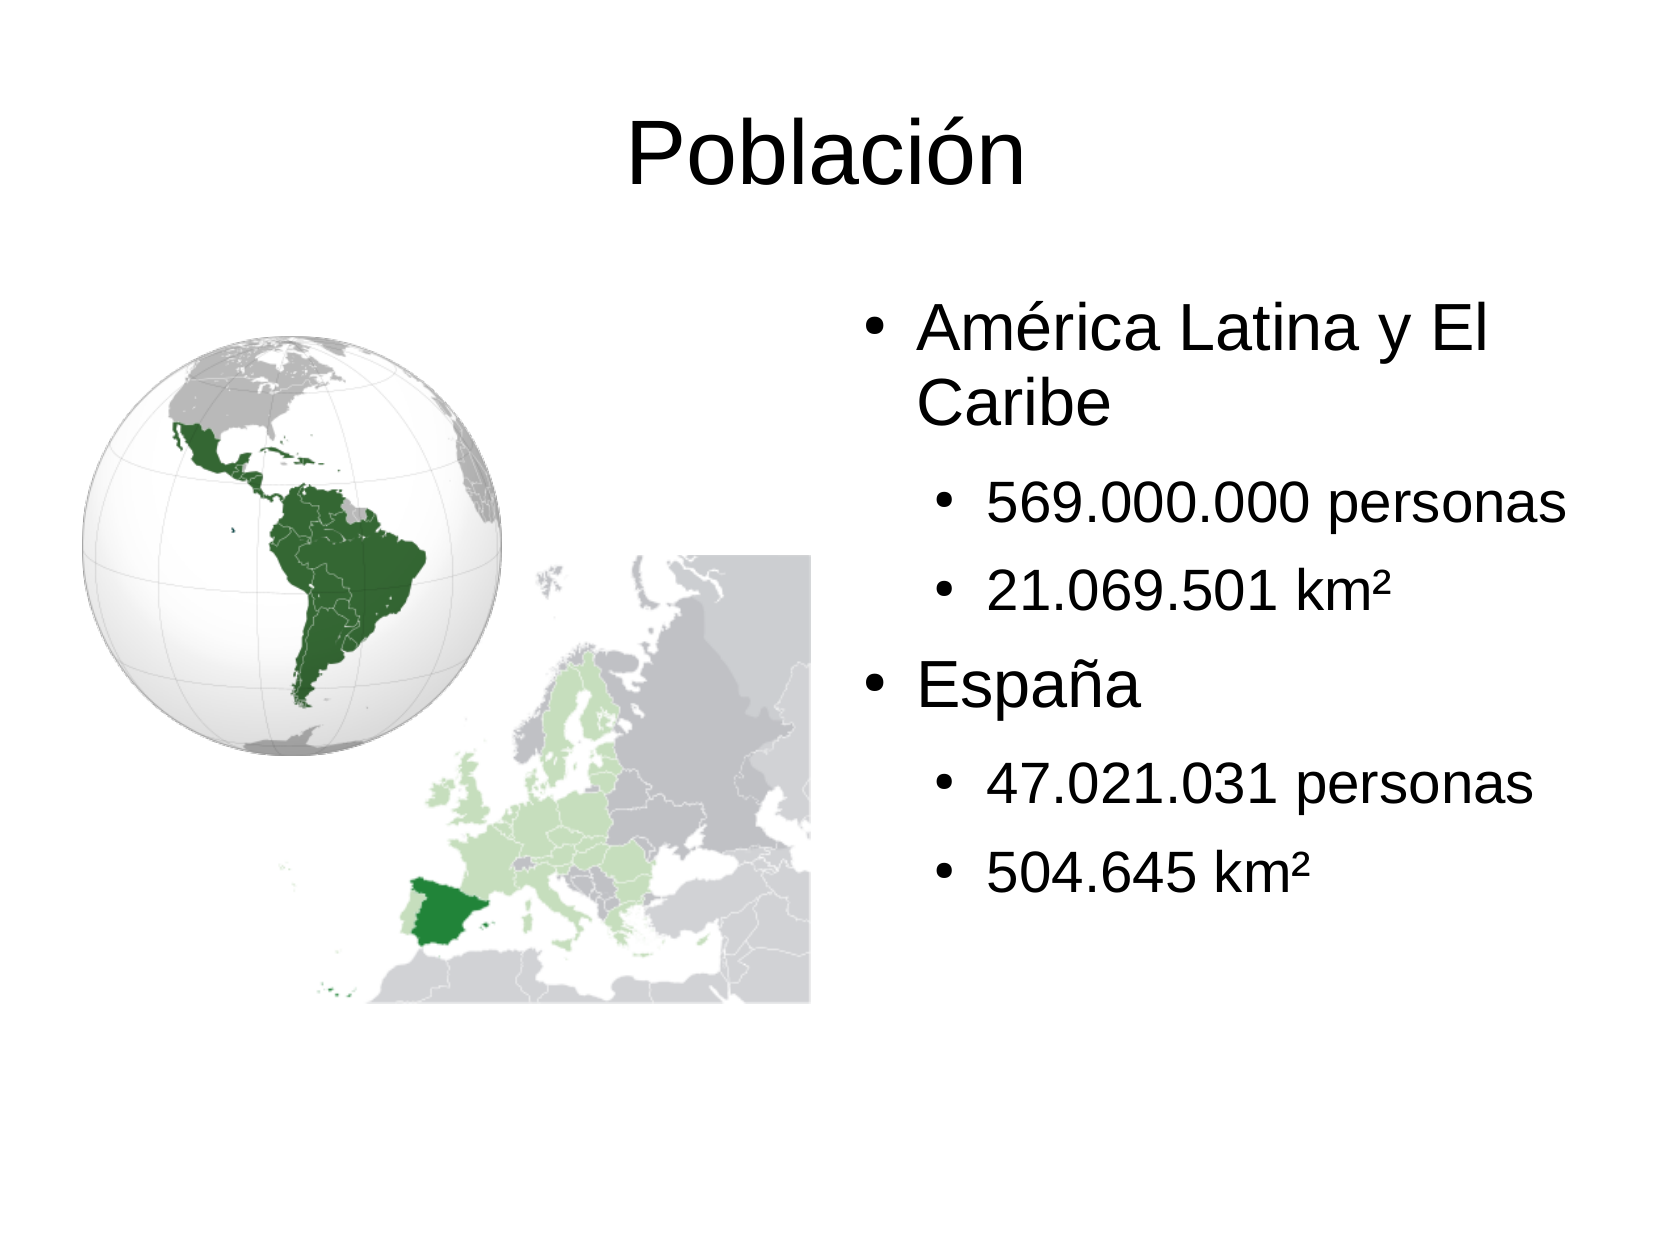

# Población
América Latina y El Caribe
569.000.000 personas
21.069.501 km²
España
47.021.031 personas
504.645 km²